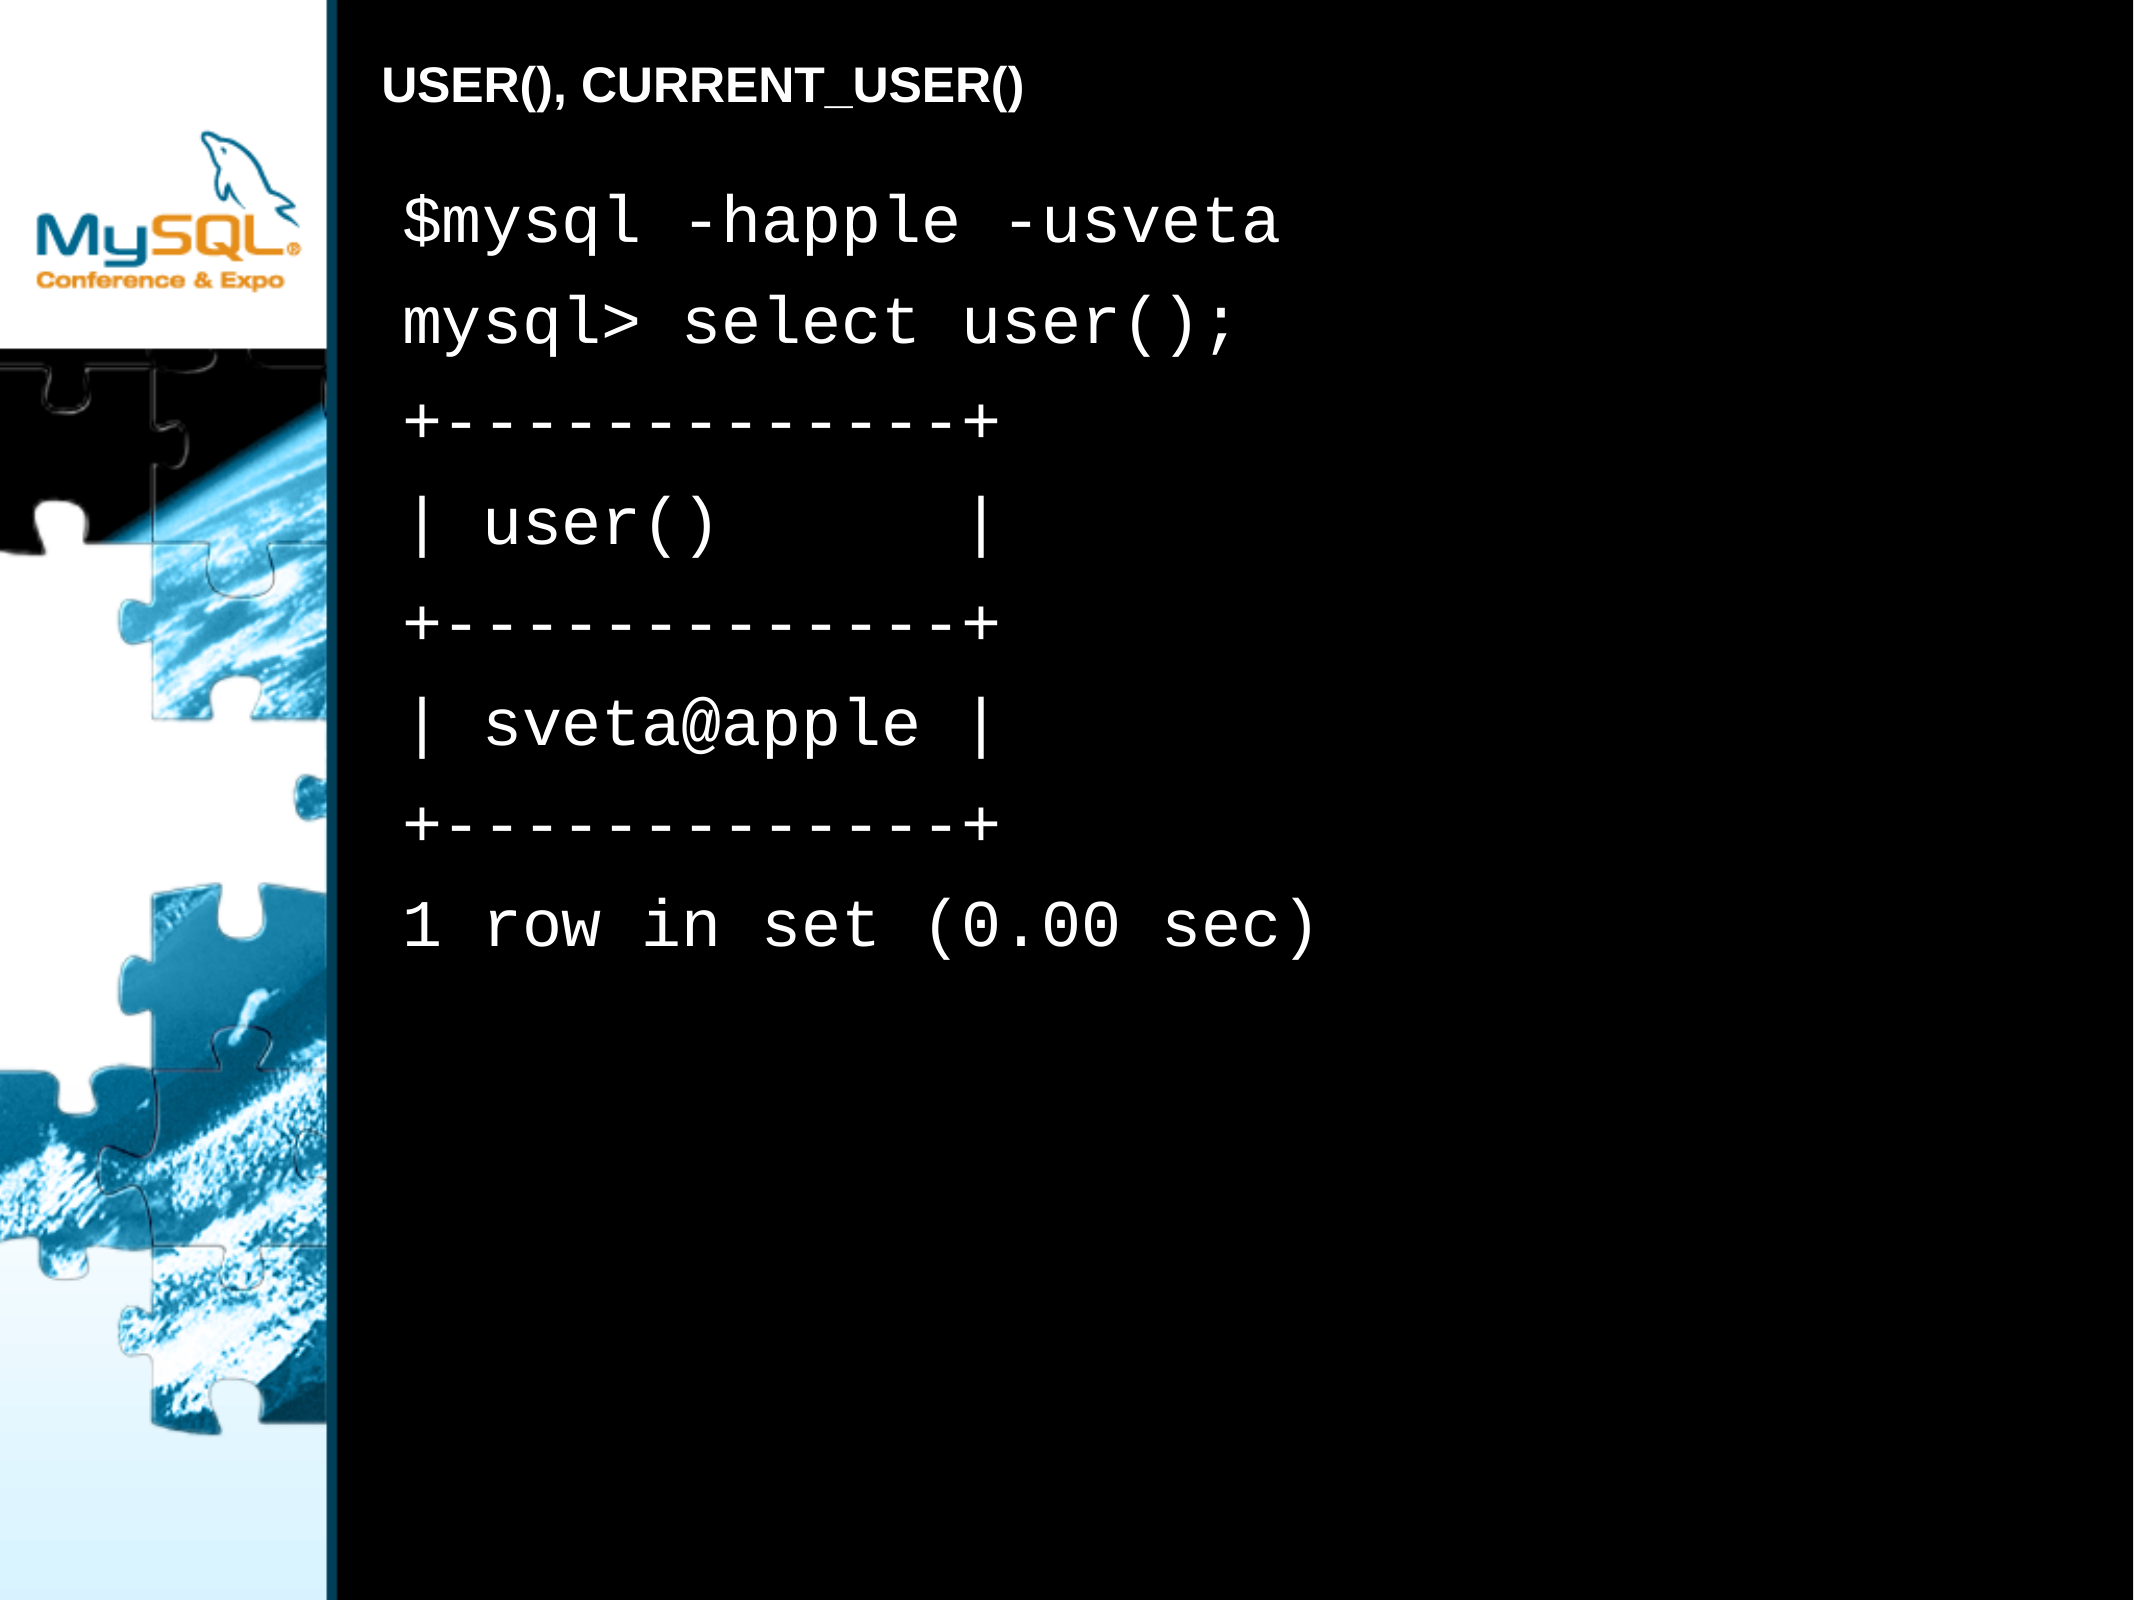

# USER(), CURRENT_USER()
$mysql -happle -usveta
mysql> select user();
+-------------+
| user() |
+-------------+
| sveta@apple |
+-------------+
1 row in set (0.00 sec)